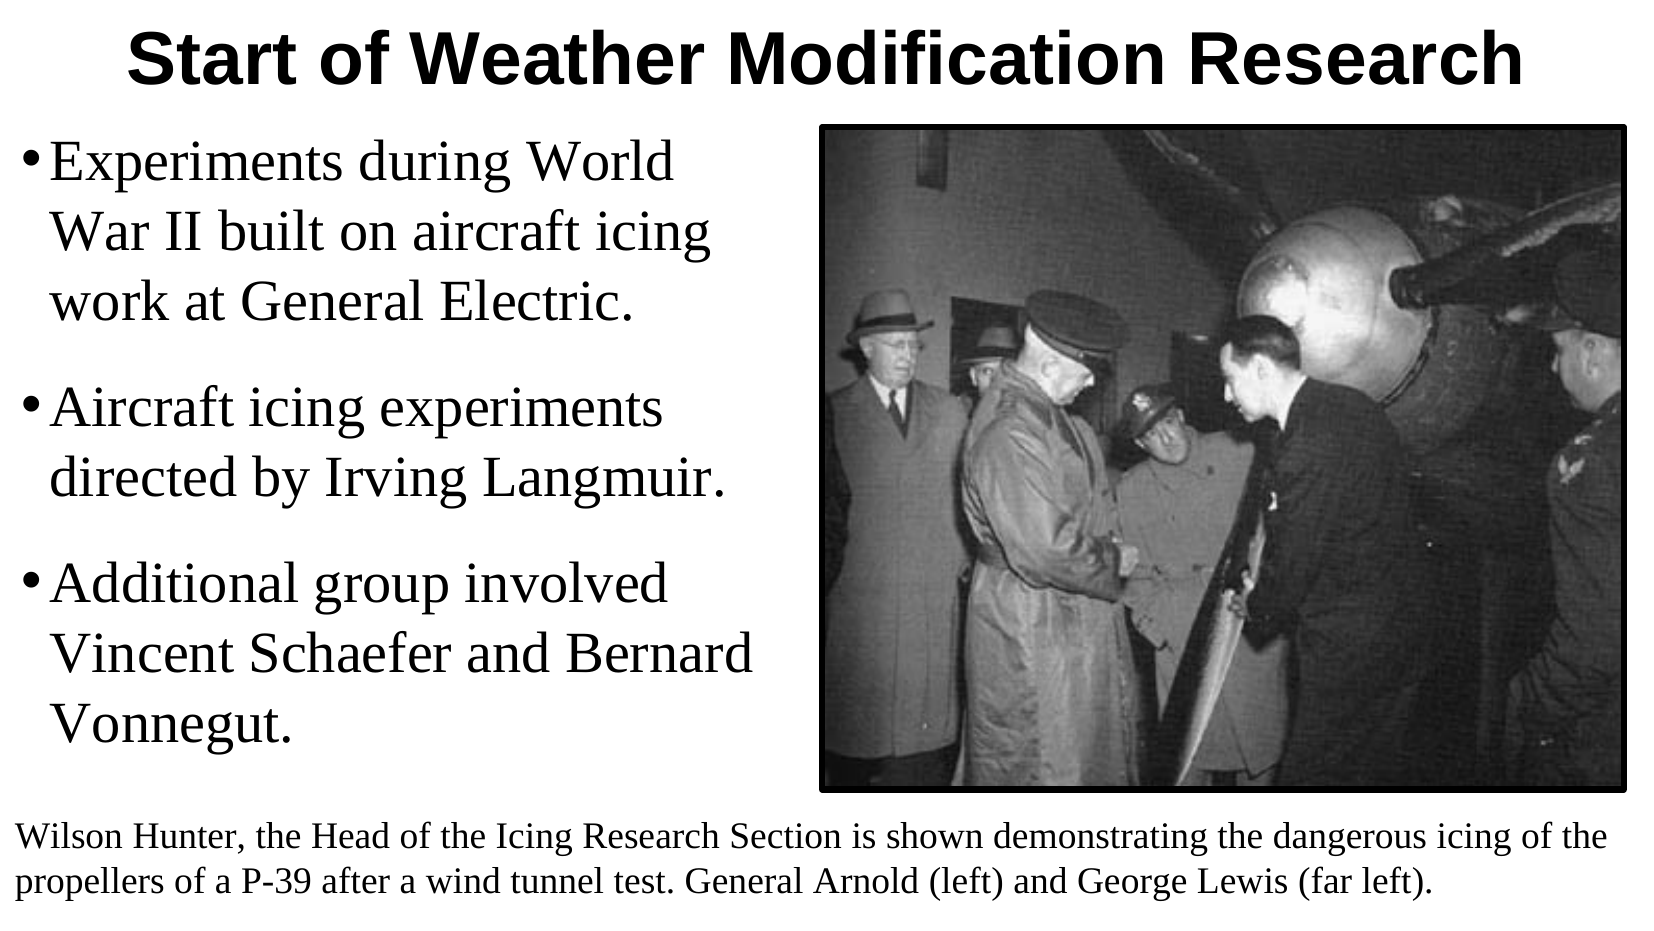

# Start of Weather Modification Research
Experiments during World War II built on aircraft icing work at General Electric.
Aircraft icing experiments directed by Irving Langmuir.
Additional group involved Vincent Schaefer and Bernard Vonnegut.
Wilson Hunter, the Head of the Icing Research Section is shown demonstrating the dangerous icing of the propellers of a P-39 after a wind tunnel test. General Arnold (left) and George Lewis (far left).